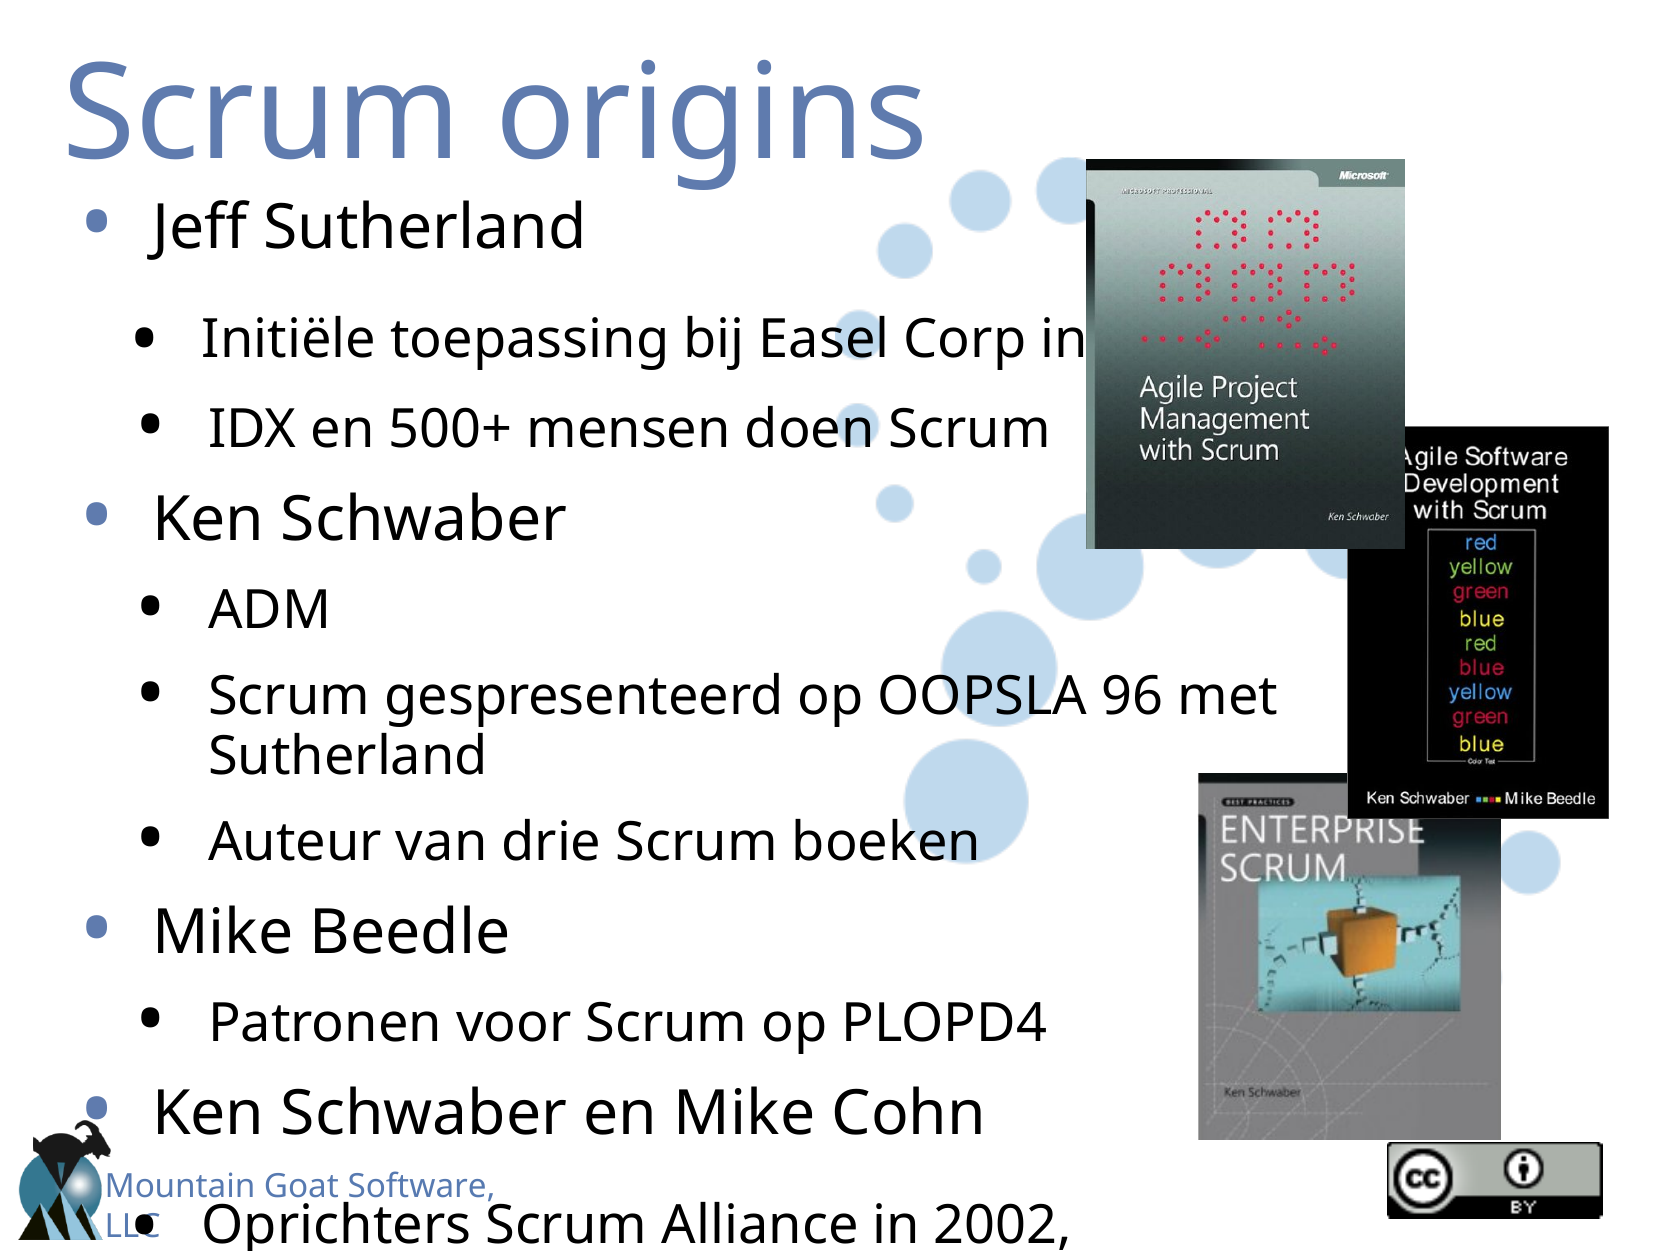

# Scrum origins
Jeff Sutherland
Initiële toepassing bij Easel Corp in 1993
IDX en 500+ mensen doen Scrum
Ken Schwaber
ADM
Scrum gespresenteerd op OOPSLA 96 met Sutherland
Auteur van drie Scrum boeken
Mike Beedle
Patronen voor Scrum op PLOPD4
Ken Schwaber en Mike Cohn
Oprichters Scrum Alliance in 2002,
initiëel binnen de Agile Alliance